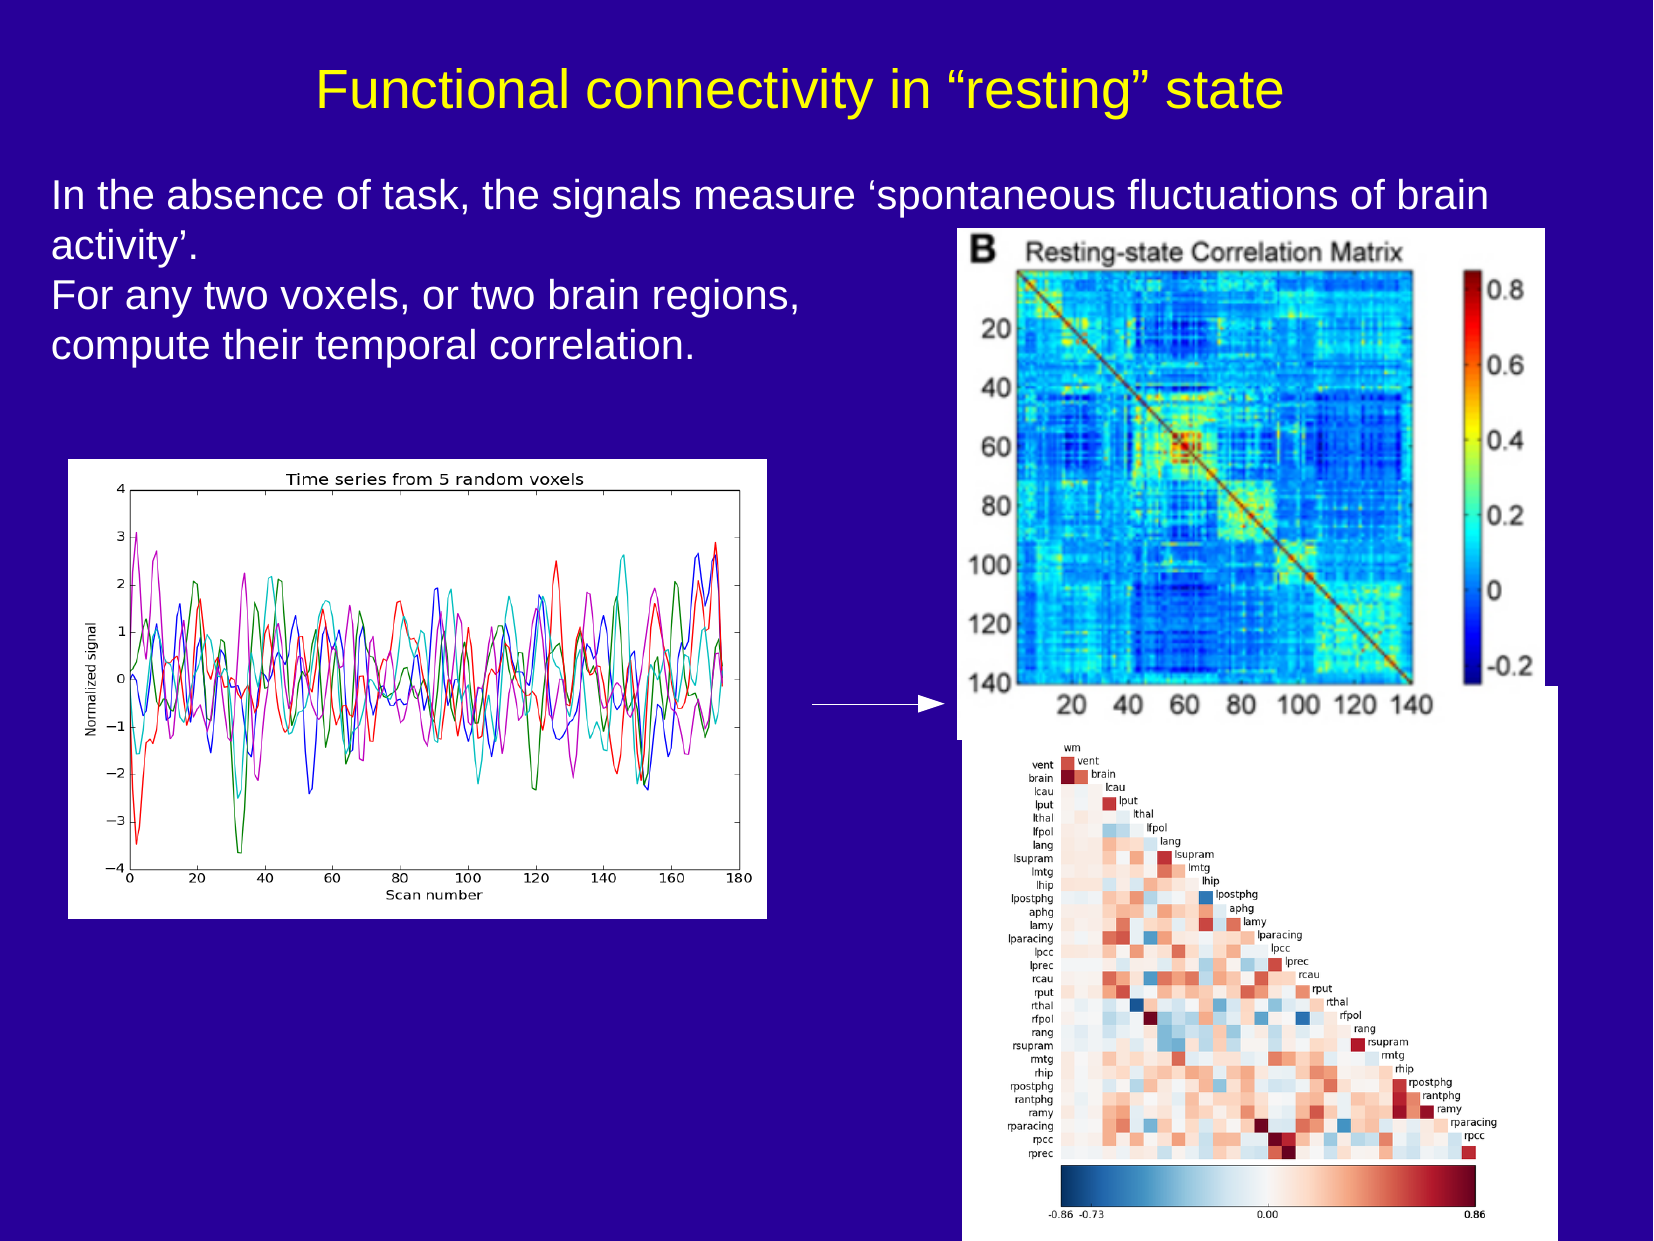

Functional connectivity in “resting” state
In the absence of task, the signals measure ‘spontaneous fluctuations of brain activity’.
For any two voxels, or two brain regions,
compute their temporal correlation.